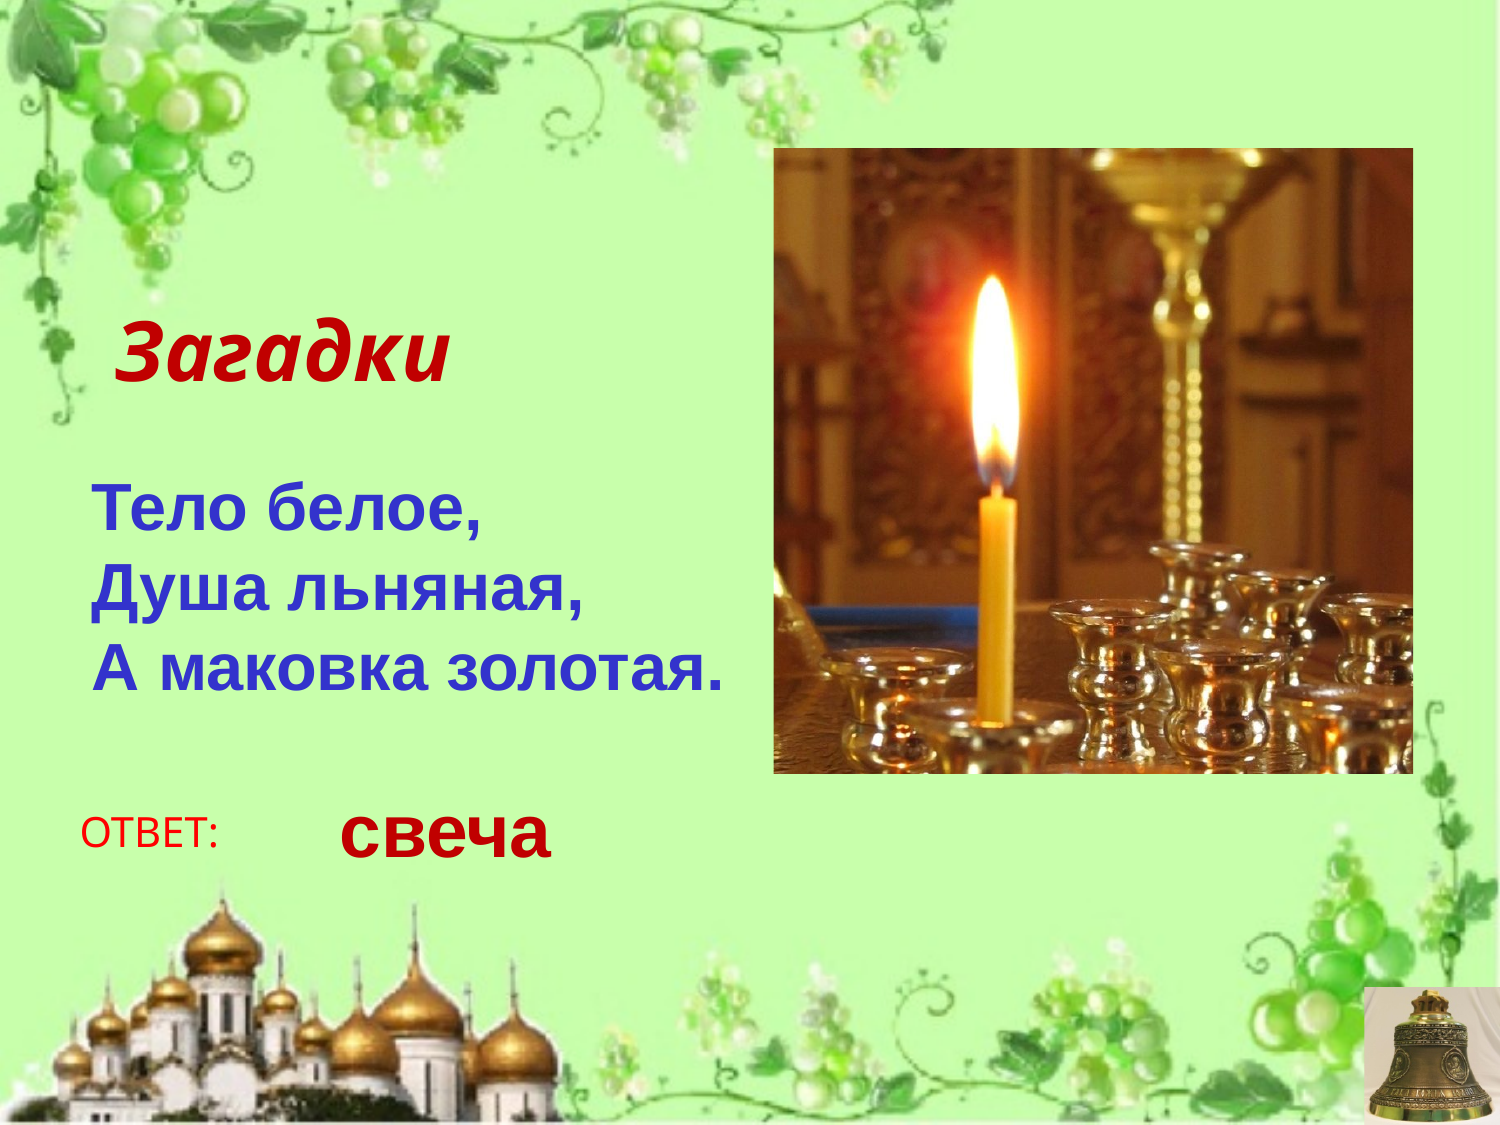

Загадки
Тело белое,
Душа льняная,
А маковка золотая.
свеча
ОТВЕТ: